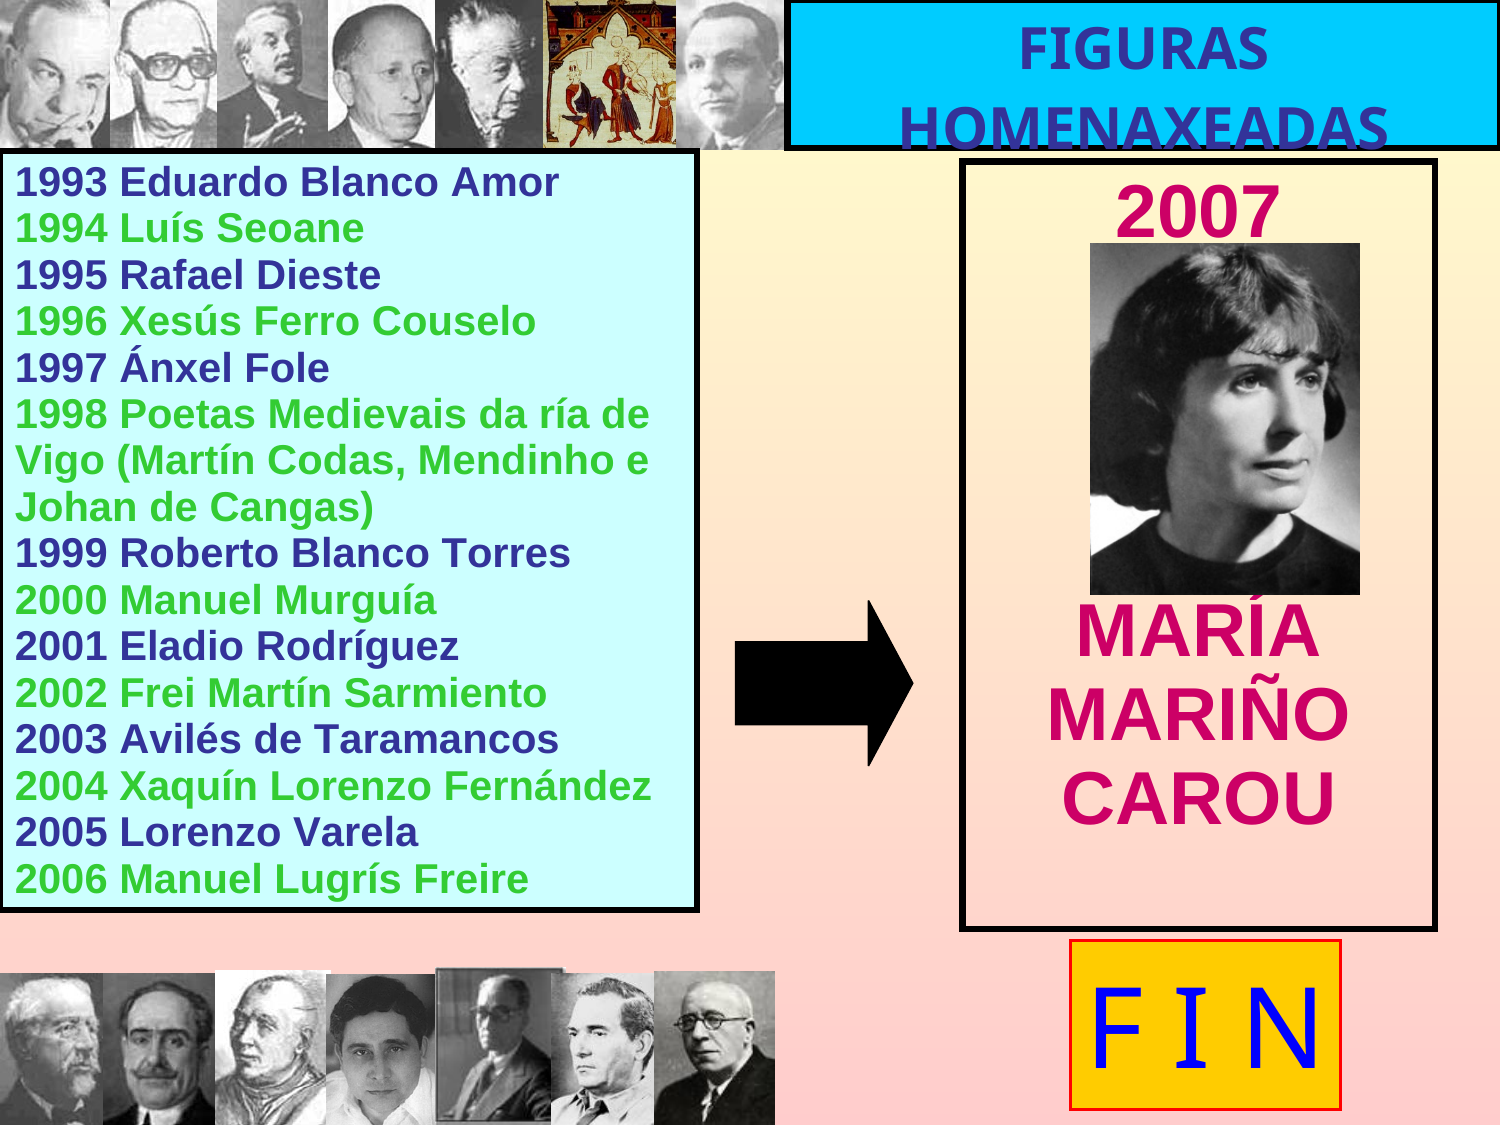

FIGURAS HOMENAXEADAS
1993 Eduardo Blanco Amor
1994 Luís Seoane
1995 Rafael Dieste
1996 Xesús Ferro Couselo
1997 Ánxel Fole
1998 Poetas Medievais da ría de Vigo (Martín Codas, Mendinho e Johan de Cangas)
1999 Roberto Blanco Torres
2000 Manuel Murguía
2001 Eladio Rodríguez
2002 Frei Martín Sarmiento
2003 Avilés de Taramancos
2004 Xaquín Lorenzo Fernández
2005 Lorenzo Varela
2006 Manuel Lugrís Freire
2007
MARÍA MARIÑO CAROU
F I N